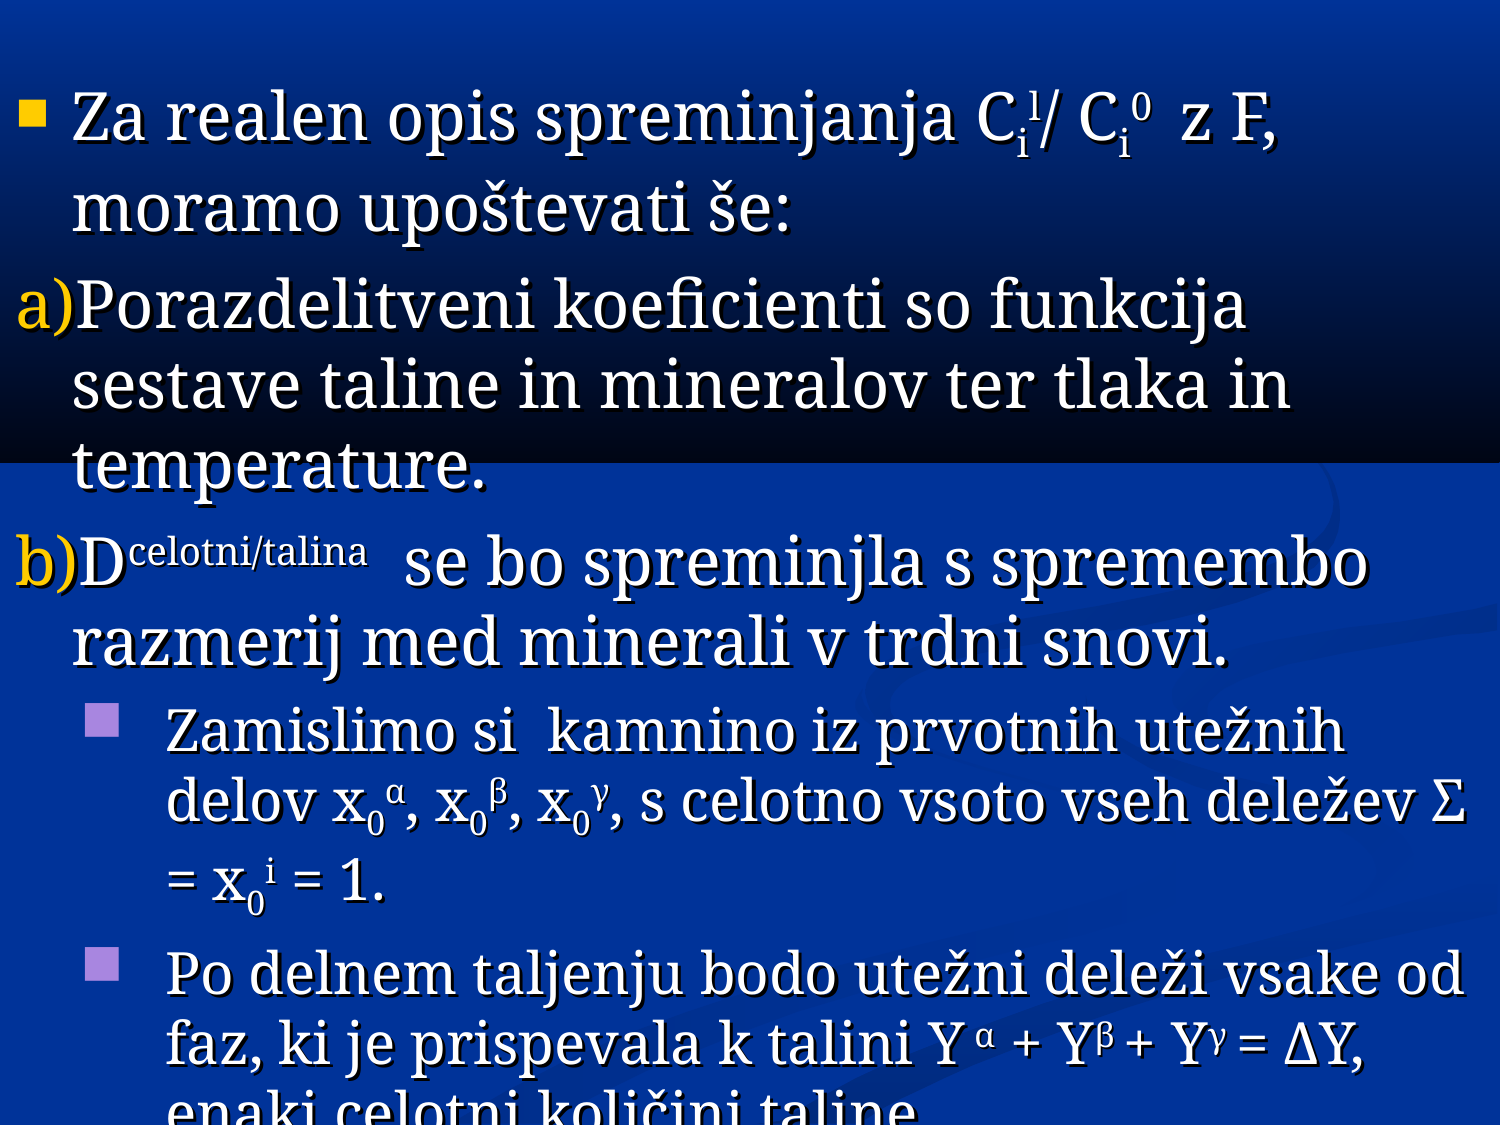

# Za realen opis spreminjanja Cil/ Ci0 z F, moramo upoštevati še:
Porazdelitveni koeficienti so funkcija sestave taline in mineralov ter tlaka in temperature.
Dcelotni/talina se bo spreminjla s spremembo razmerij med minerali v trdni snovi.
Zamislimo si kamnino iz prvotnih utežnih delov x0α, x0β, x0γ, s celotno vsoto vseh deležev Σ = x0i = 1.
Po delnem taljenju bodo utežni deleži vsake od faz, ki je prispevala k talini Y α + Yβ + Yγ = ΔY, enaki celotni količini taline.